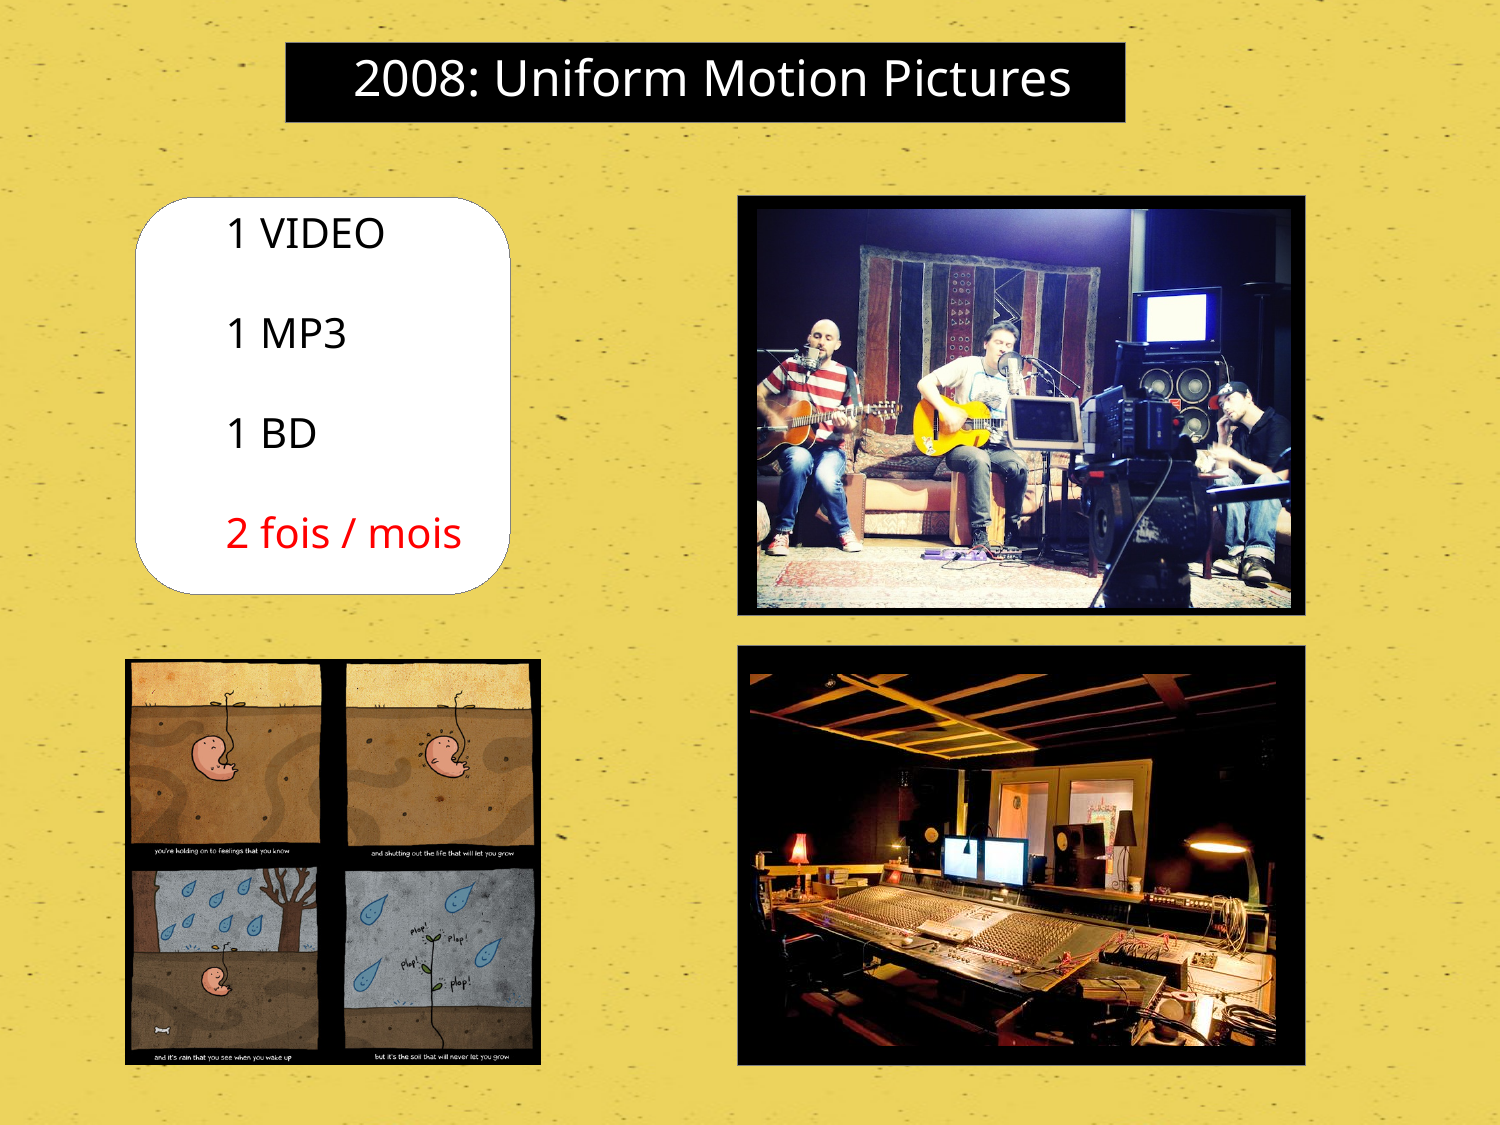

2008: Uniform Motion Pictures
1 VIDEO
1 MP3
1 BD
2 fois / mois